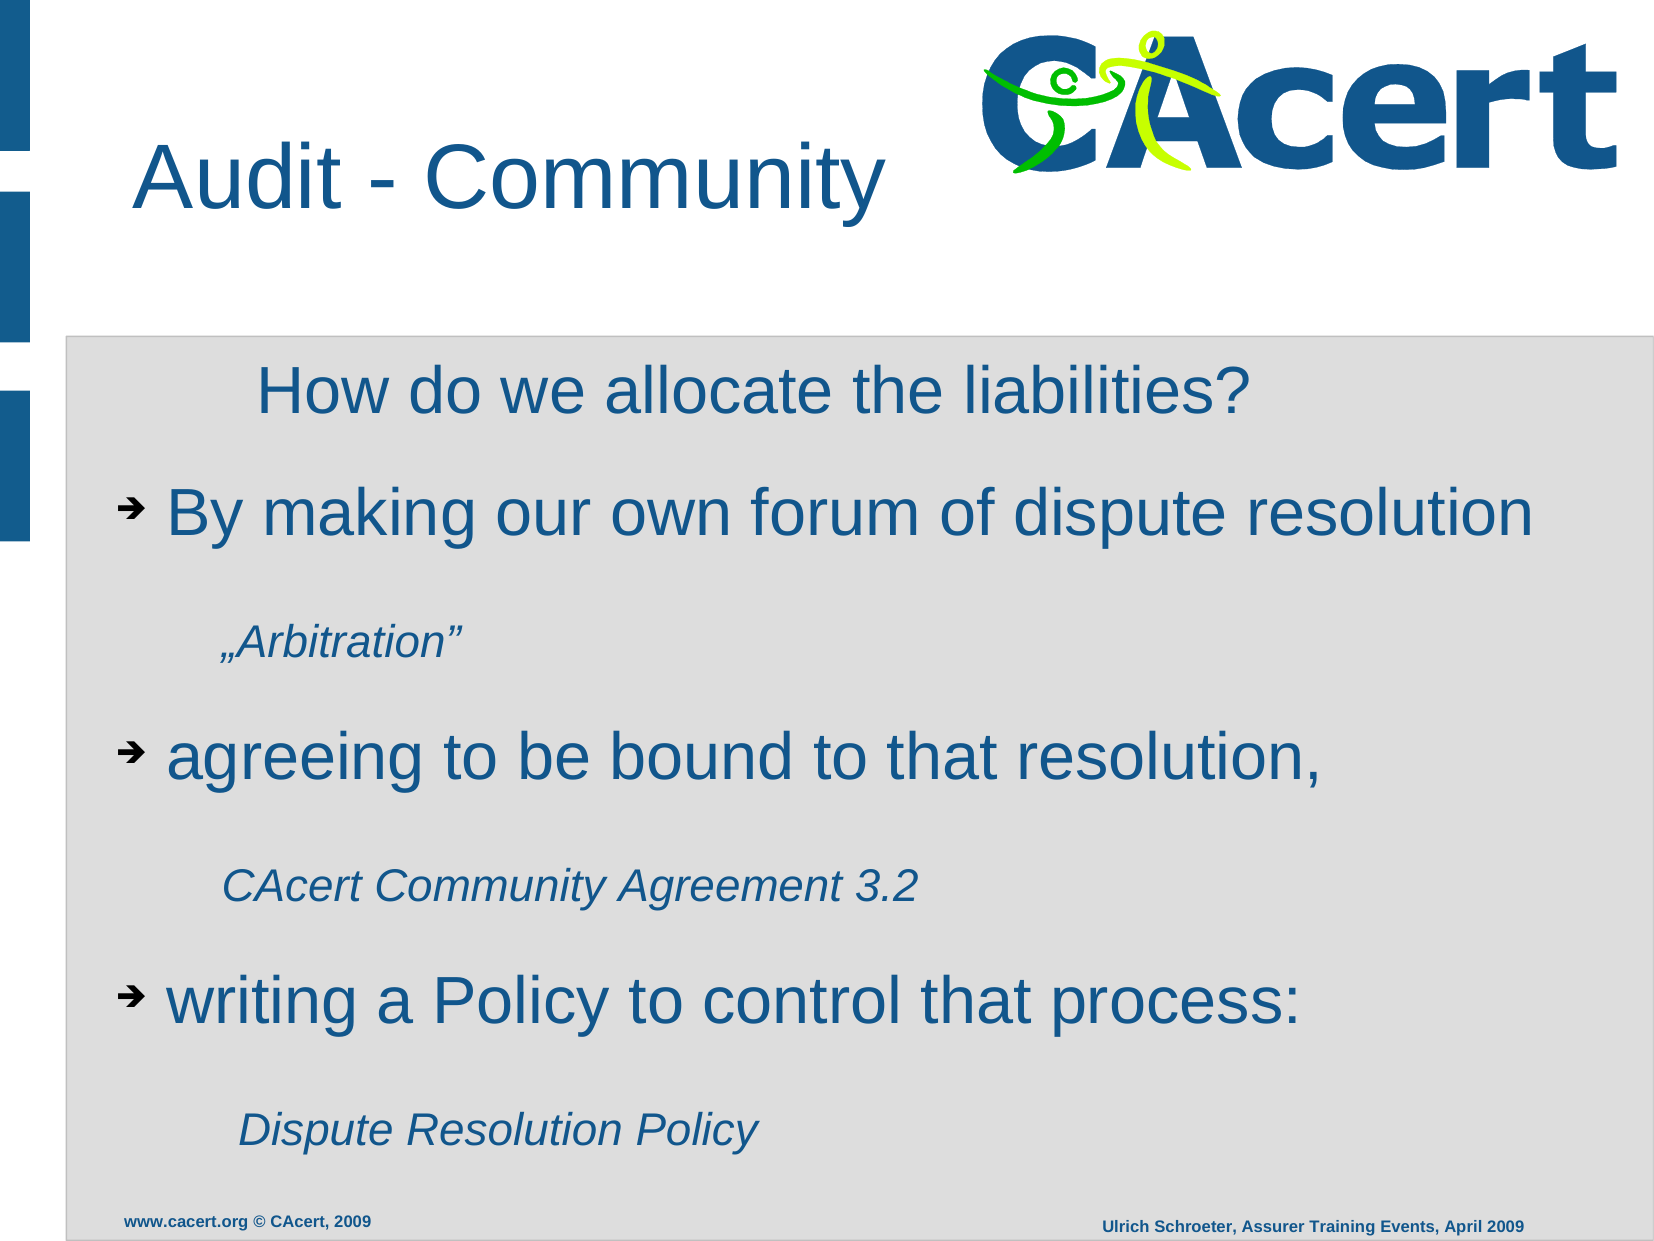

Audit - Community
 How do we allocate the liabilities?
 By making our own forum of dispute resolution
 „Arbitration”
 agreeing to be bound to that resolution,
 CAcert Community Agreement 3.2
 writing a Policy to control that process:
 Dispute Resolution Policy